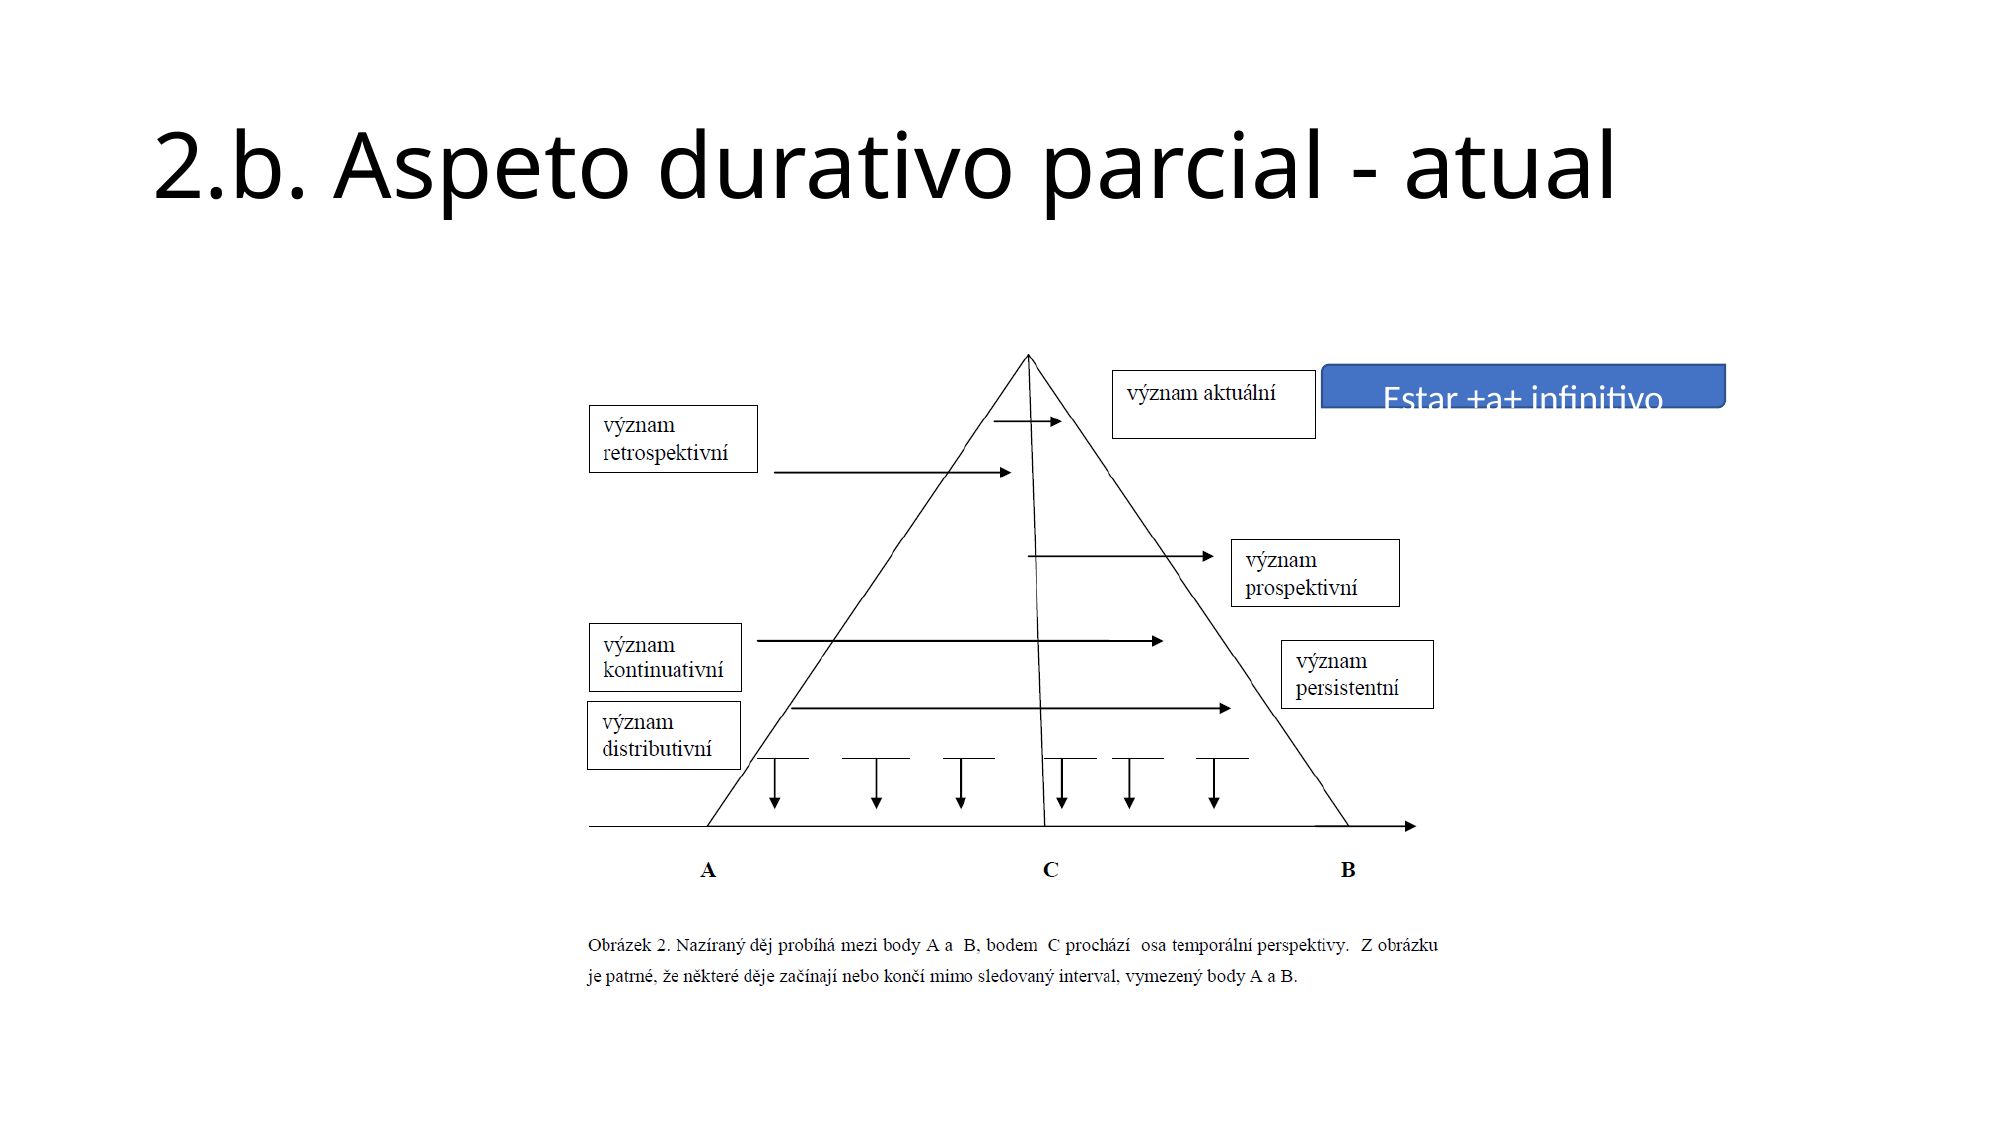

# 2.b. Aspeto durativo parcial - atual
Estar +a+ infinitivo